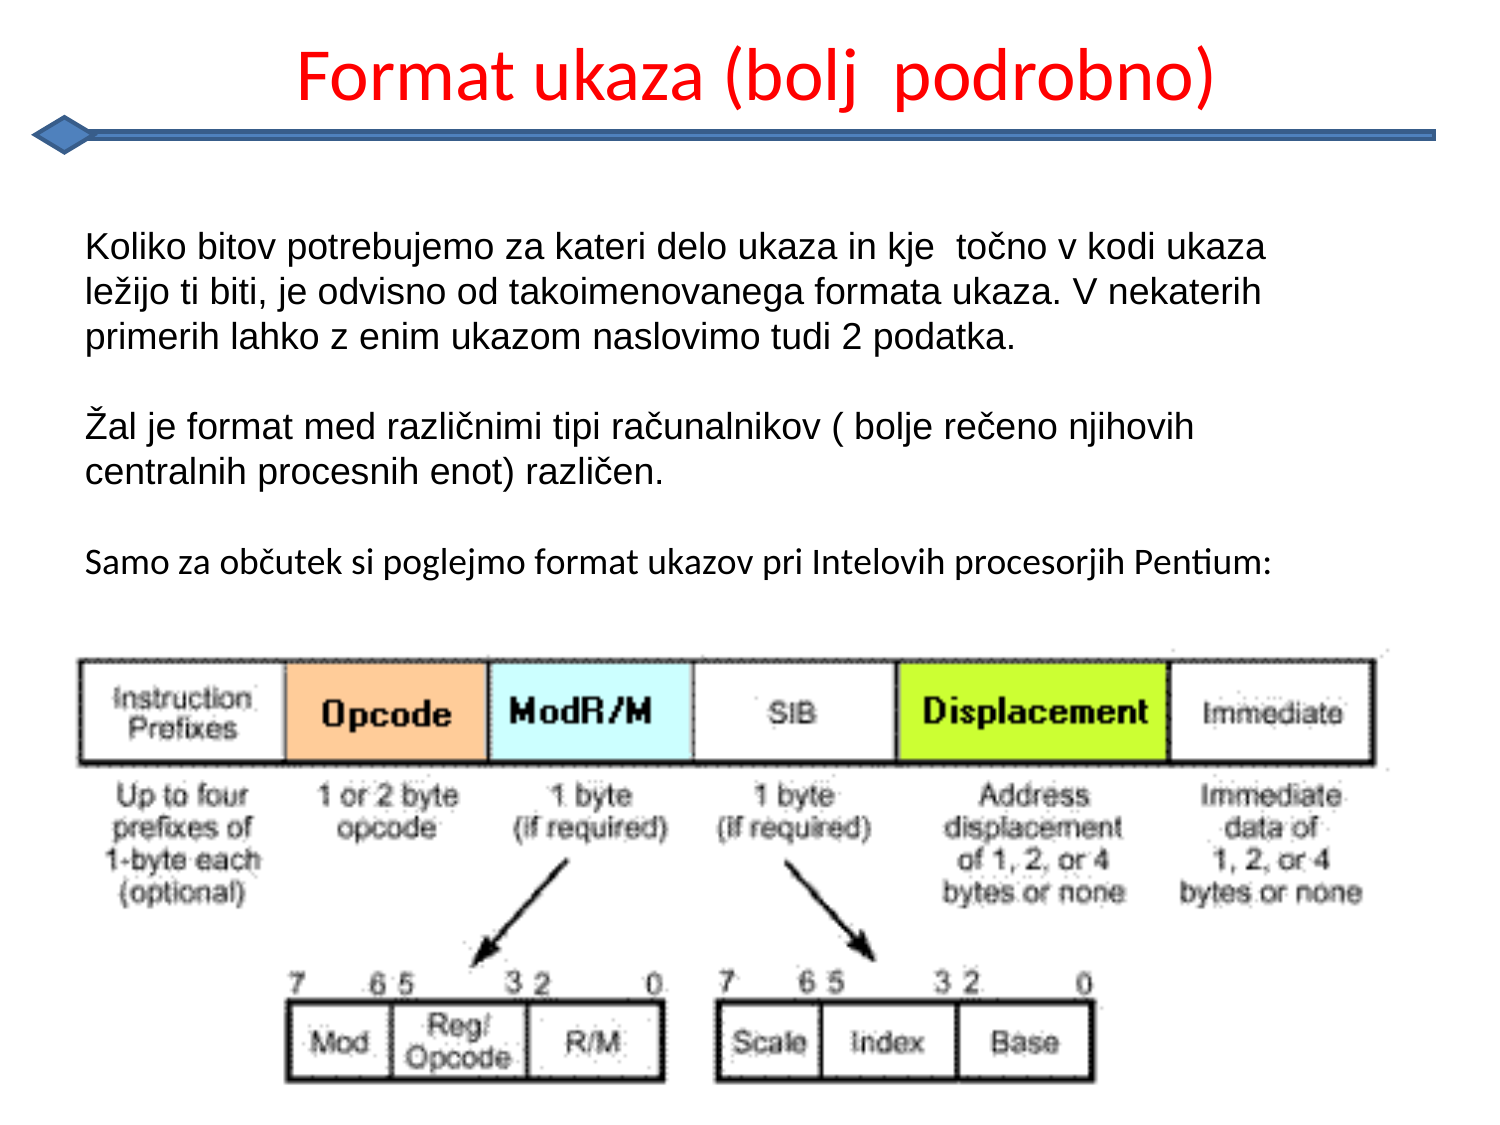

# Format ukaza (bolj podrobno)
Koliko bitov potrebujemo za kateri delo ukaza in kje  točno v kodi ukaza ležijo ti biti, je odvisno od takoimenovanega formata ukaza. V nekaterih primerih lahko z enim ukazom naslovimo tudi 2 podatka.
 
Žal je format med različnimi tipi računalnikov ( bolje rečeno njihovih centralnih procesnih enot) različen.
Samo za občutek si poglejmo format ukazov pri Intelovih procesorjih Pentium: